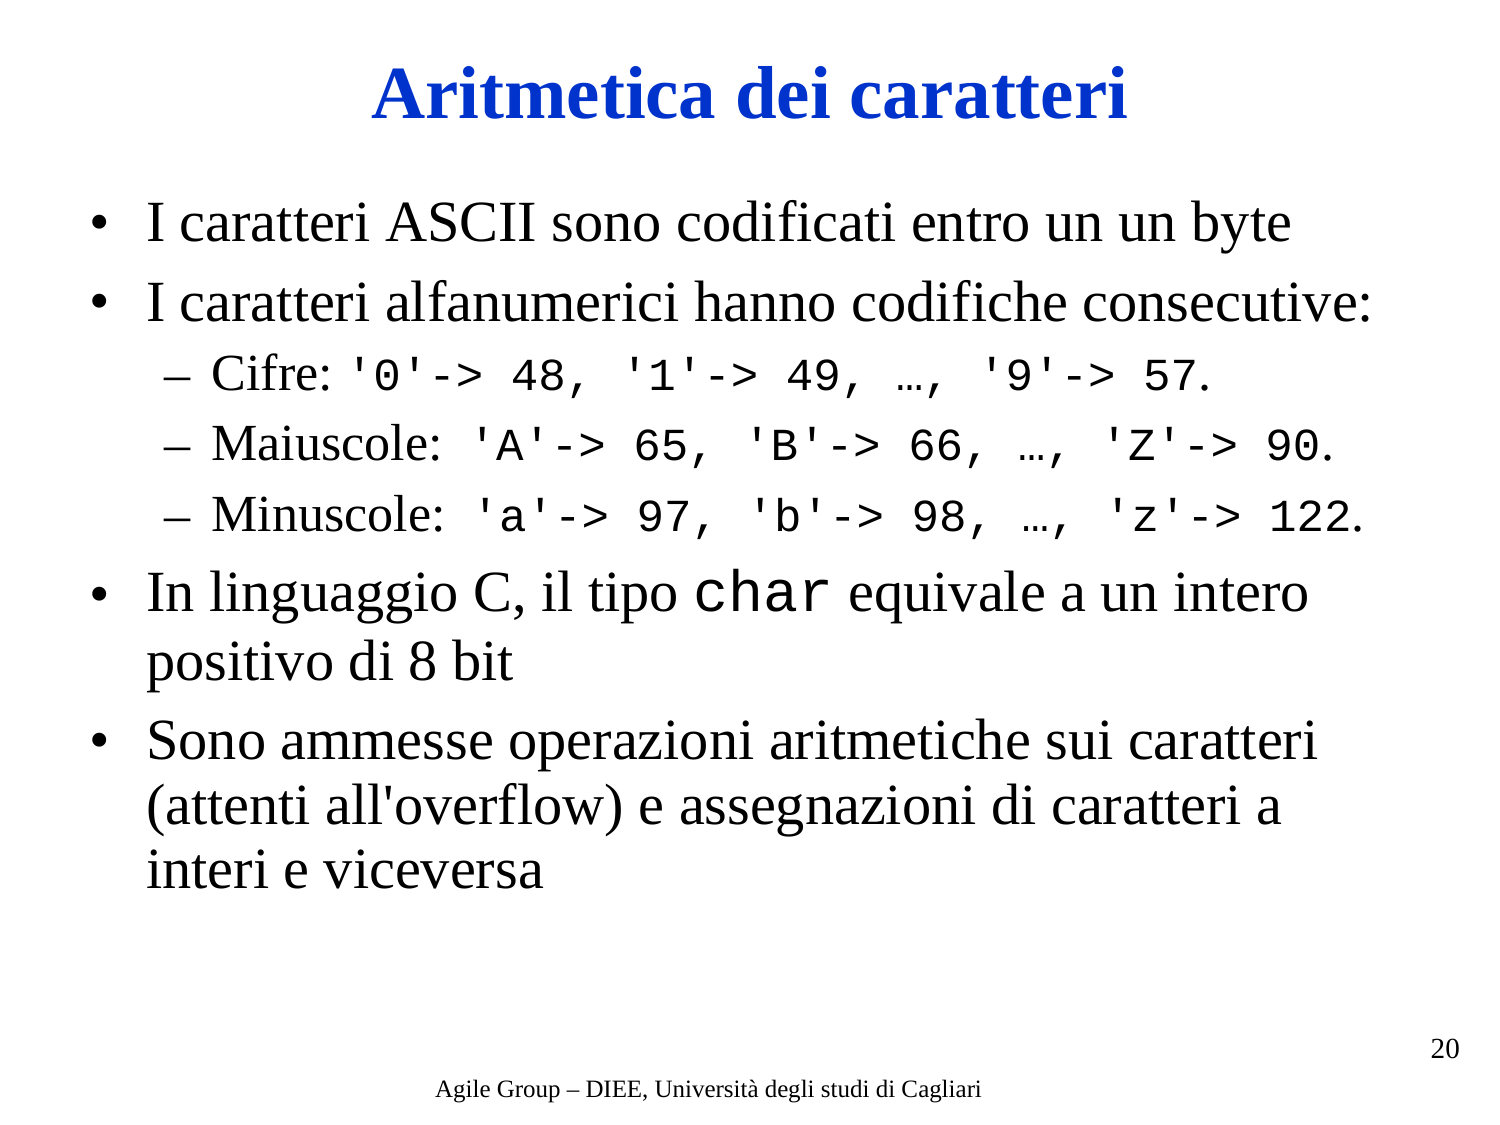

# Aritmetica dei caratteri
I caratteri ASCII sono codificati entro un un byte
I caratteri alfanumerici hanno codifiche consecutive:
Cifre: '0'-> 48, '1'-> 49, …, '9'-> 57.
Maiuscole: 'A'-> 65, 'B'-> 66, …, 'Z'-> 90.
Minuscole: 'a'-> 97, 'b'-> 98, …, 'z'-> 122.
In linguaggio C, il tipo char equivale a un intero positivo di 8 bit
Sono ammesse operazioni aritmetiche sui caratteri (attenti all'overflow) e assegnazioni di caratteri a interi e viceversa
20